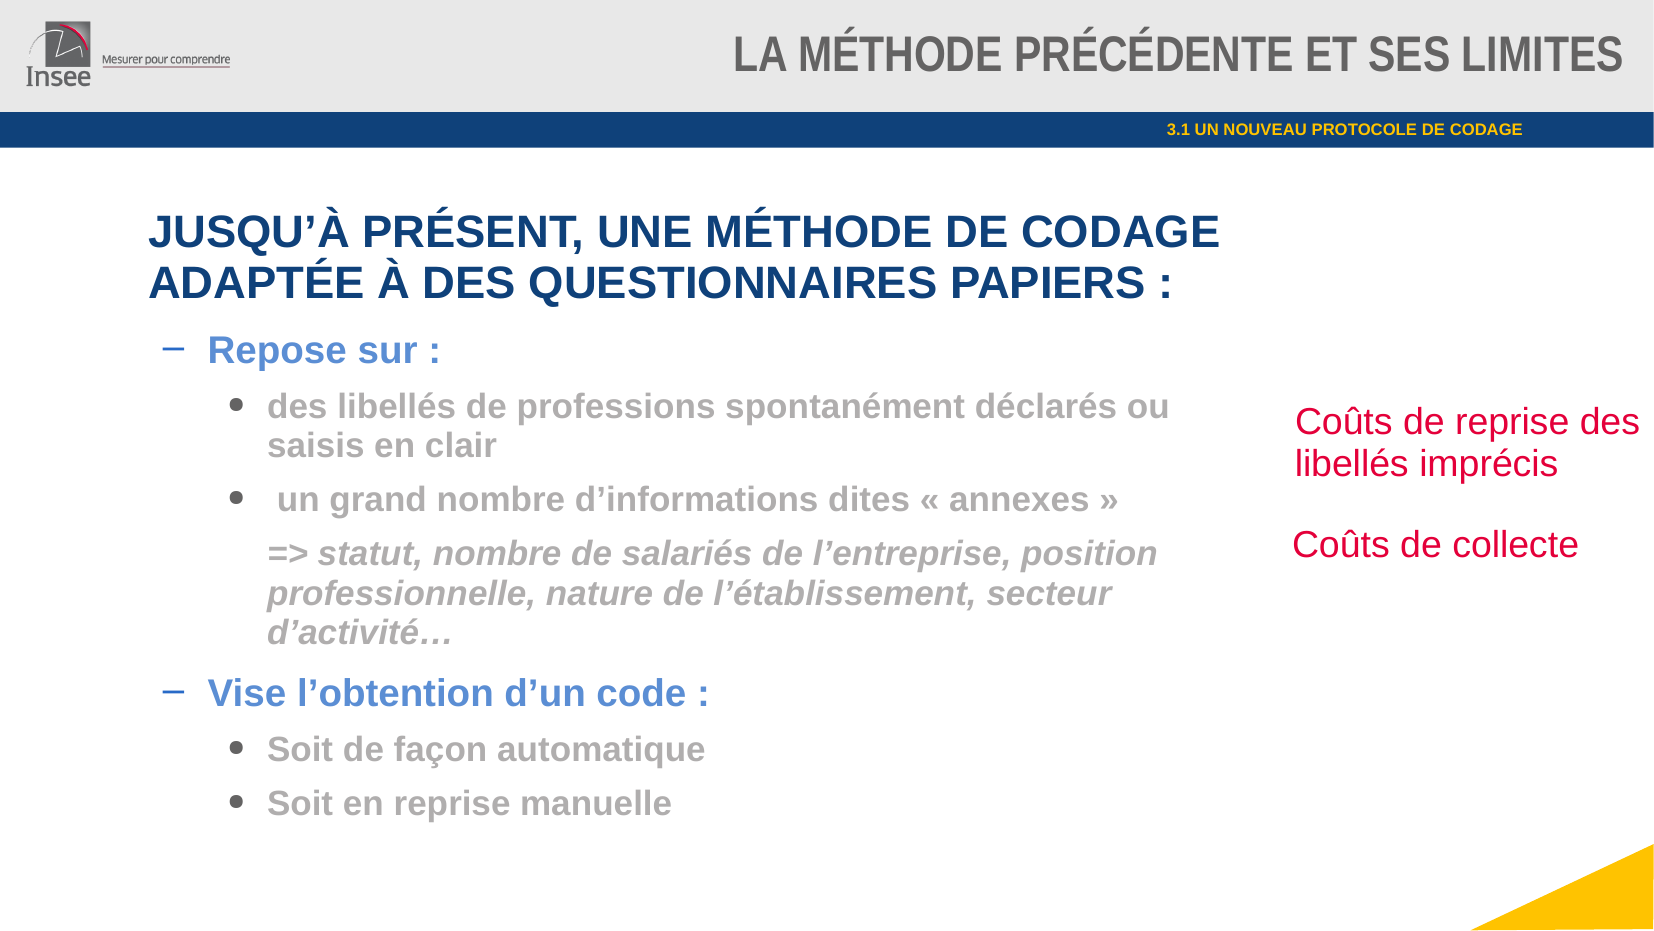

# La méthode précédente et ses limites
3.1 un nouveau protocole de codage
Jusqu’à présent, une méthode de codage adaptée à des questionnaires papiers :
Repose sur :
des libellés de professions spontanément déclarés ou saisis en clair
 un grand nombre d’informations dites « annexes »
=> statut, nombre de salariés de l’entreprise, position professionnelle, nature de l’établissement, secteur d’activité…
Vise l’obtention d’un code :
Soit de façon automatique
Soit en reprise manuelle
 Coûts de reprise des libellés imprécis
 Coûts de collecte